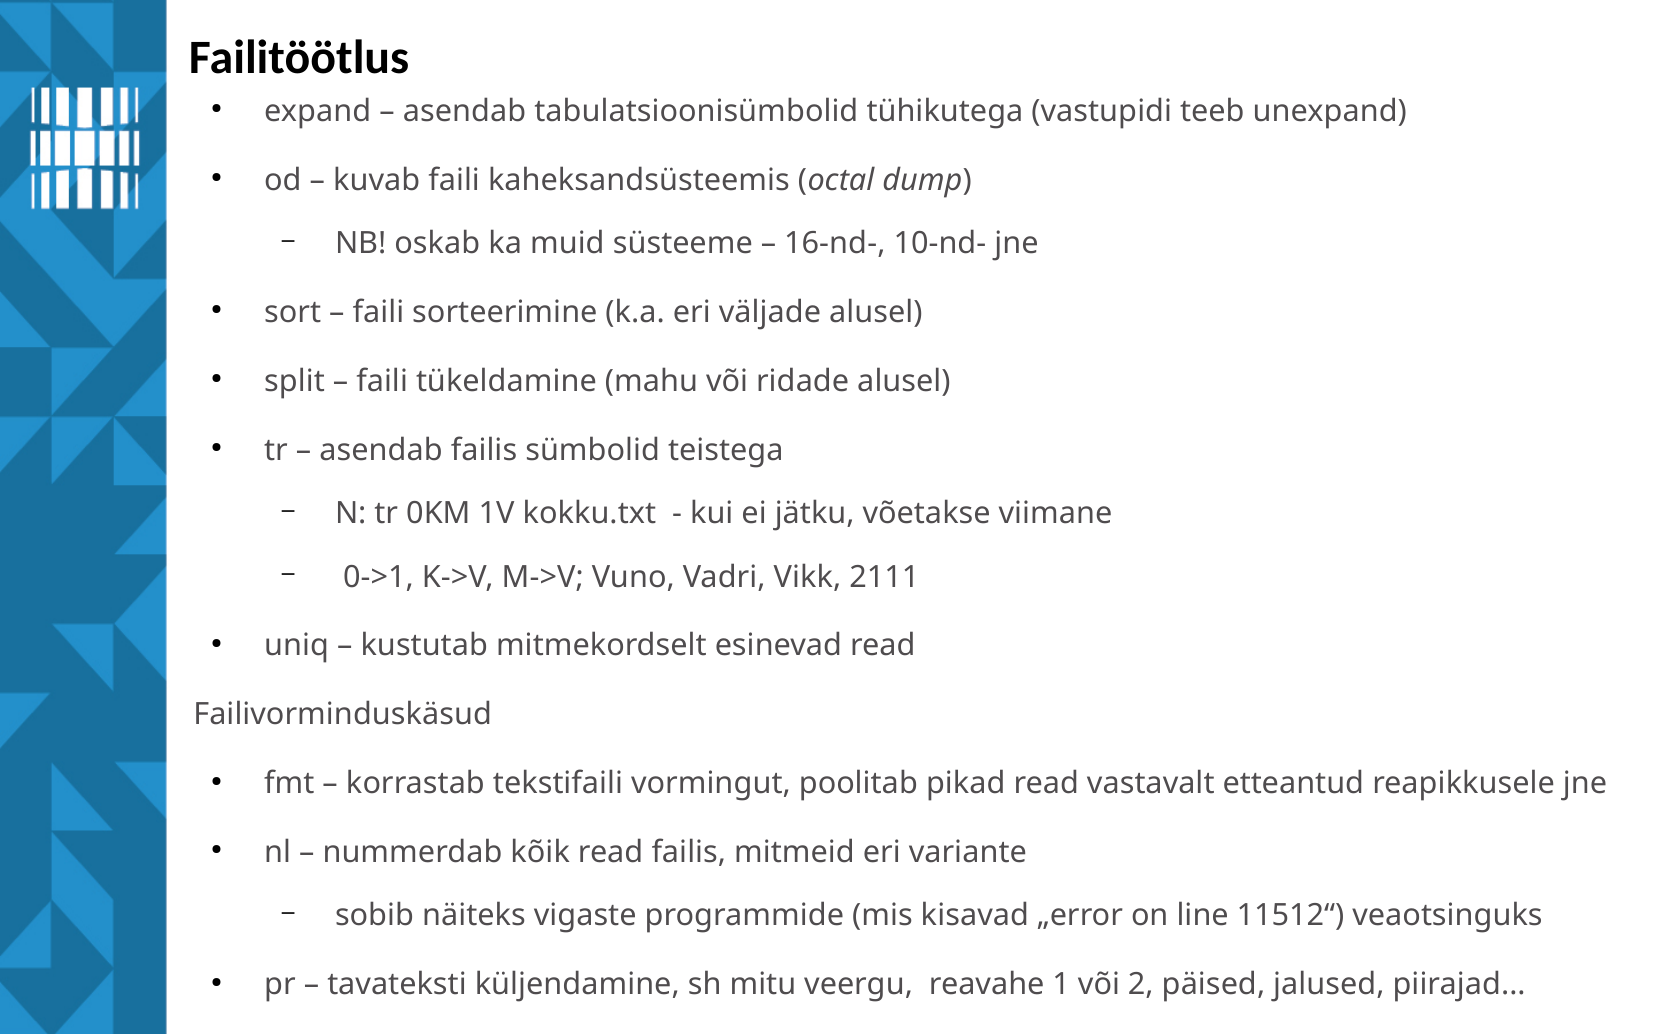

# Failitöötlus
expand – asendab tabulatsioonisümbolid tühikutega (vastupidi teeb unexpand)
od – kuvab faili kaheksandsüsteemis (octal dump)
NB! oskab ka muid süsteeme – 16-nd-, 10-nd- jne
sort – faili sorteerimine (k.a. eri väljade alusel)
split – faili tükeldamine (mahu või ridade alusel)
tr – asendab failis sümbolid teistega
N: tr 0KM 1V kokku.txt - kui ei jätku, võetakse viimane
 0->1, K->V, M->V; Vuno, Vadri, Vikk, 2111
uniq – kustutab mitmekordselt esinevad read
Failivorminduskäsud
fmt – korrastab tekstifaili vormingut, poolitab pikad read vastavalt etteantud reapikkusele jne
nl – nummerdab kõik read failis, mitmeid eri variante
sobib näiteks vigaste programmide (mis kisavad „error on line 11512“) veaotsinguks
pr – tavateksti küljendamine, sh mitu veergu, reavahe 1 või 2, päised, jalused, piirajad...